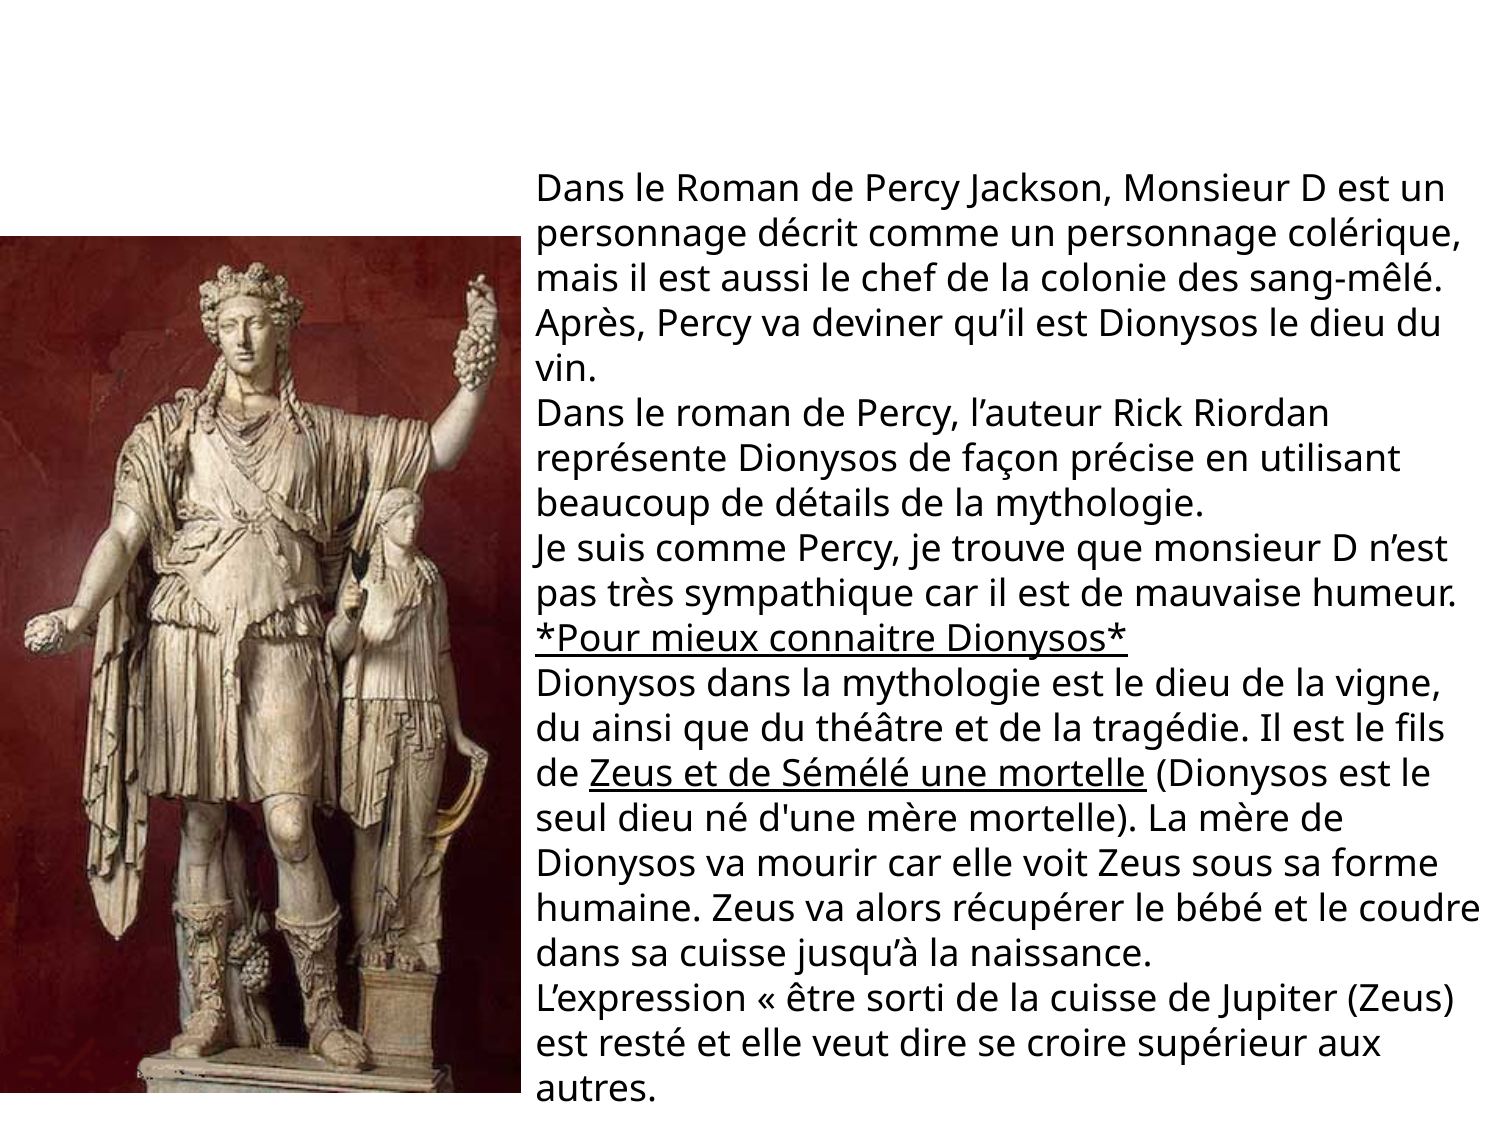

# Monsieur D:
Dans le Roman de Percy Jackson, Monsieur D est un personnage décrit comme un personnage colérique, mais il est aussi le chef de la colonie des sang-mêlé.
Après, Percy va deviner qu’il est Dionysos le dieu du vin.
Dans le roman de Percy, l’auteur Rick Riordan représente Dionysos de façon précise en utilisant beaucoup de détails de la mythologie.
Je suis comme Percy, je trouve que monsieur D n’est pas très sympathique car il est de mauvaise humeur.
*Pour mieux connaitre Dionysos*
Dionysos dans la mythologie est le dieu de la vigne, du ainsi que du théâtre et de la tragédie. Il est le fils de Zeus et de Sémélé une mortelle (Dionysos est le seul dieu né d'une mère mortelle). La mère de Dionysos va mourir car elle voit Zeus sous sa forme humaine. Zeus va alors récupérer le bébé et le coudre dans sa cuisse jusqu’à la naissance.
L’expression « être sorti de la cuisse de Jupiter (Zeus) est resté et elle veut dire se croire supérieur aux autres.